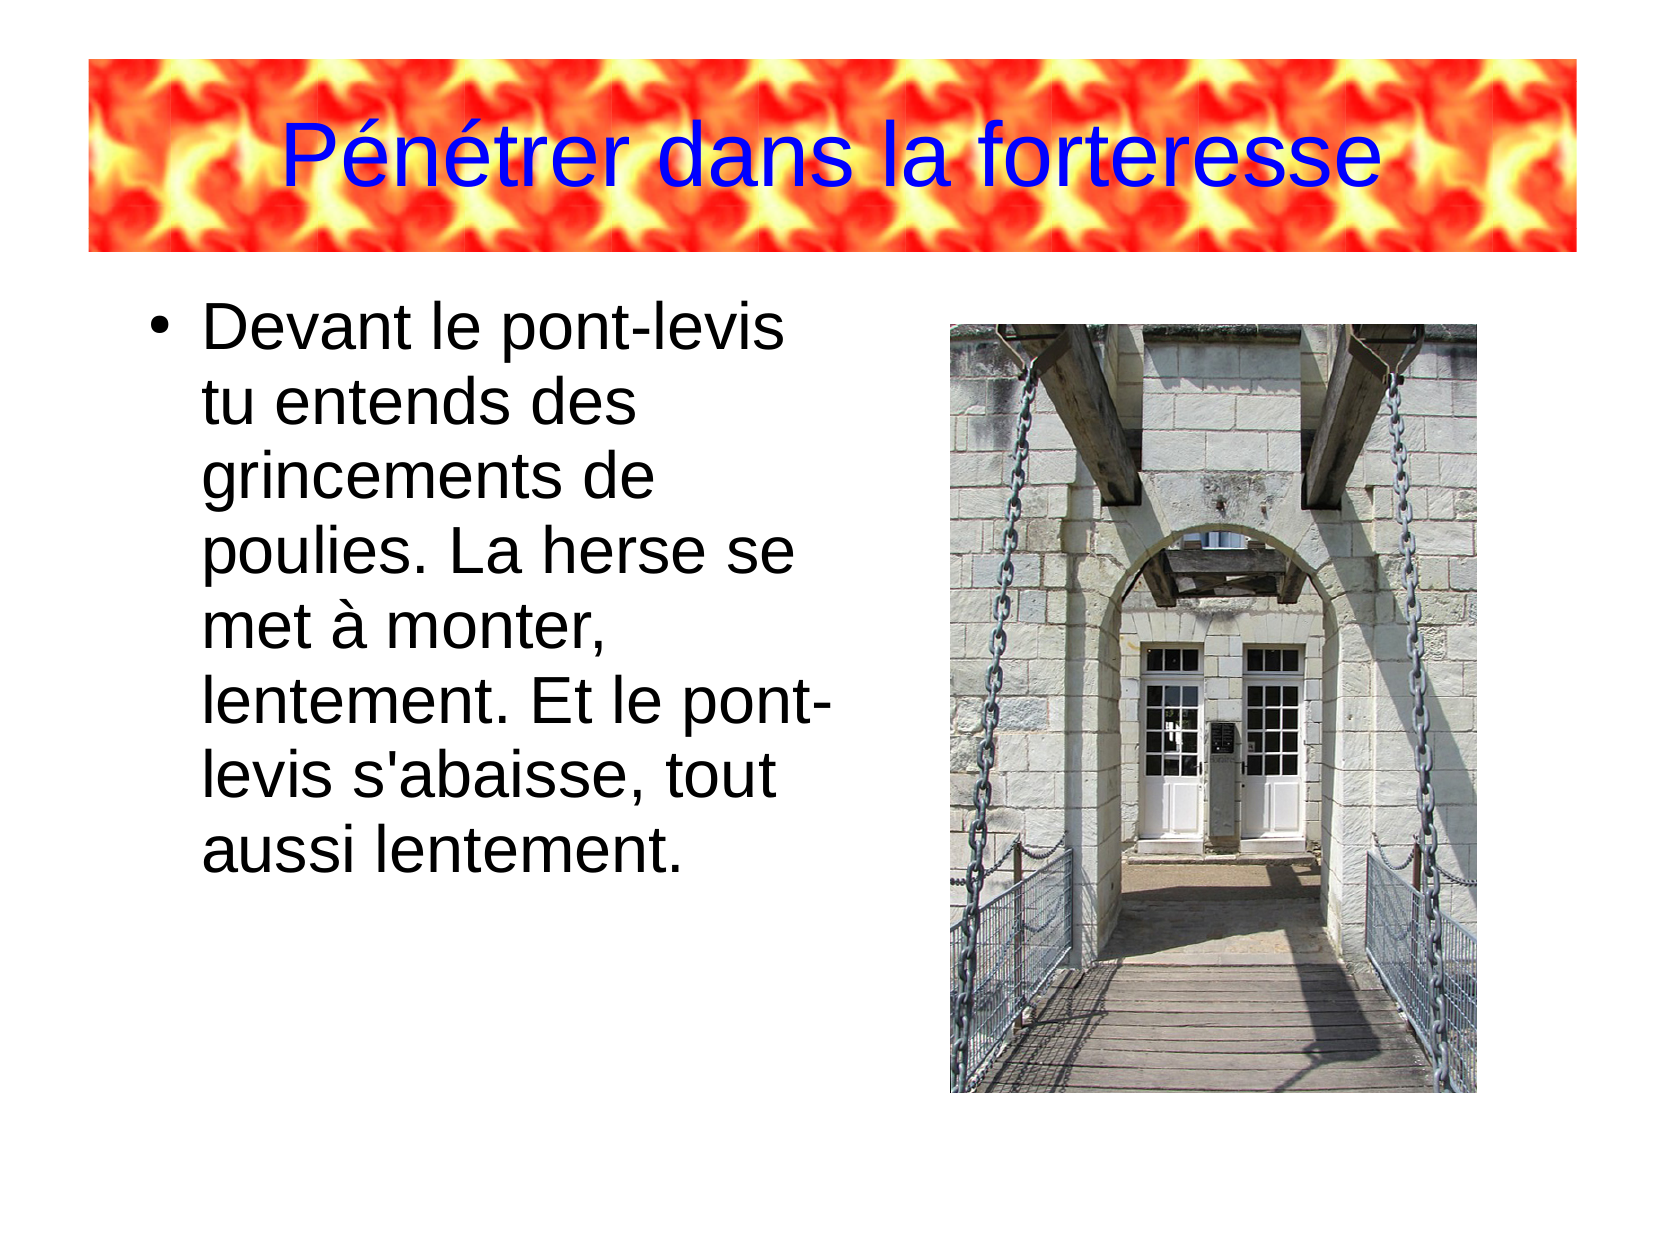

# Pénétrer dans la forteresse
Devant le pont-levis tu entends des grincements de poulies. La herse se met à monter, lentement. Et le pont-levis s'abaisse, tout aussi lentement.